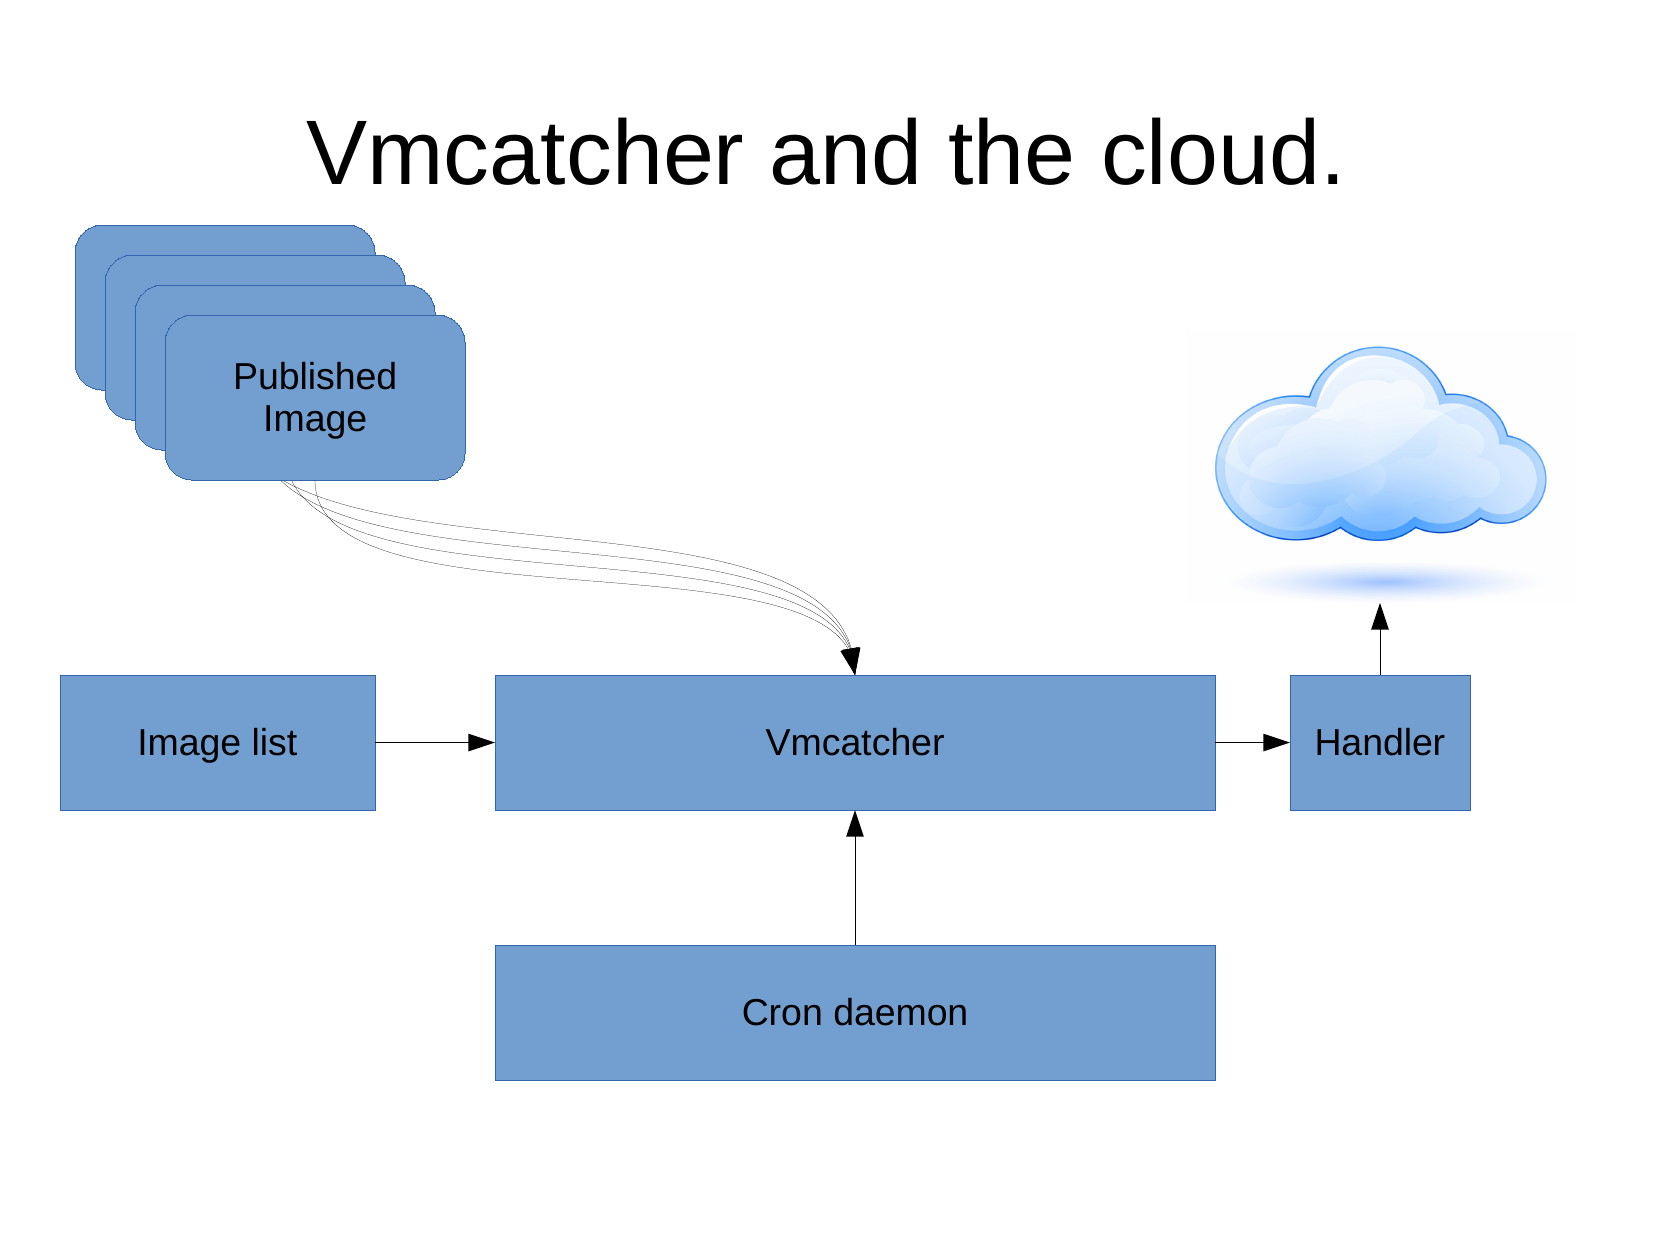

# Vmcatcher and the cloud.
Published
Image
Published
Image
Published
Image
Published
Image
Image list
Vmcatcher
Handler
Cron daemon